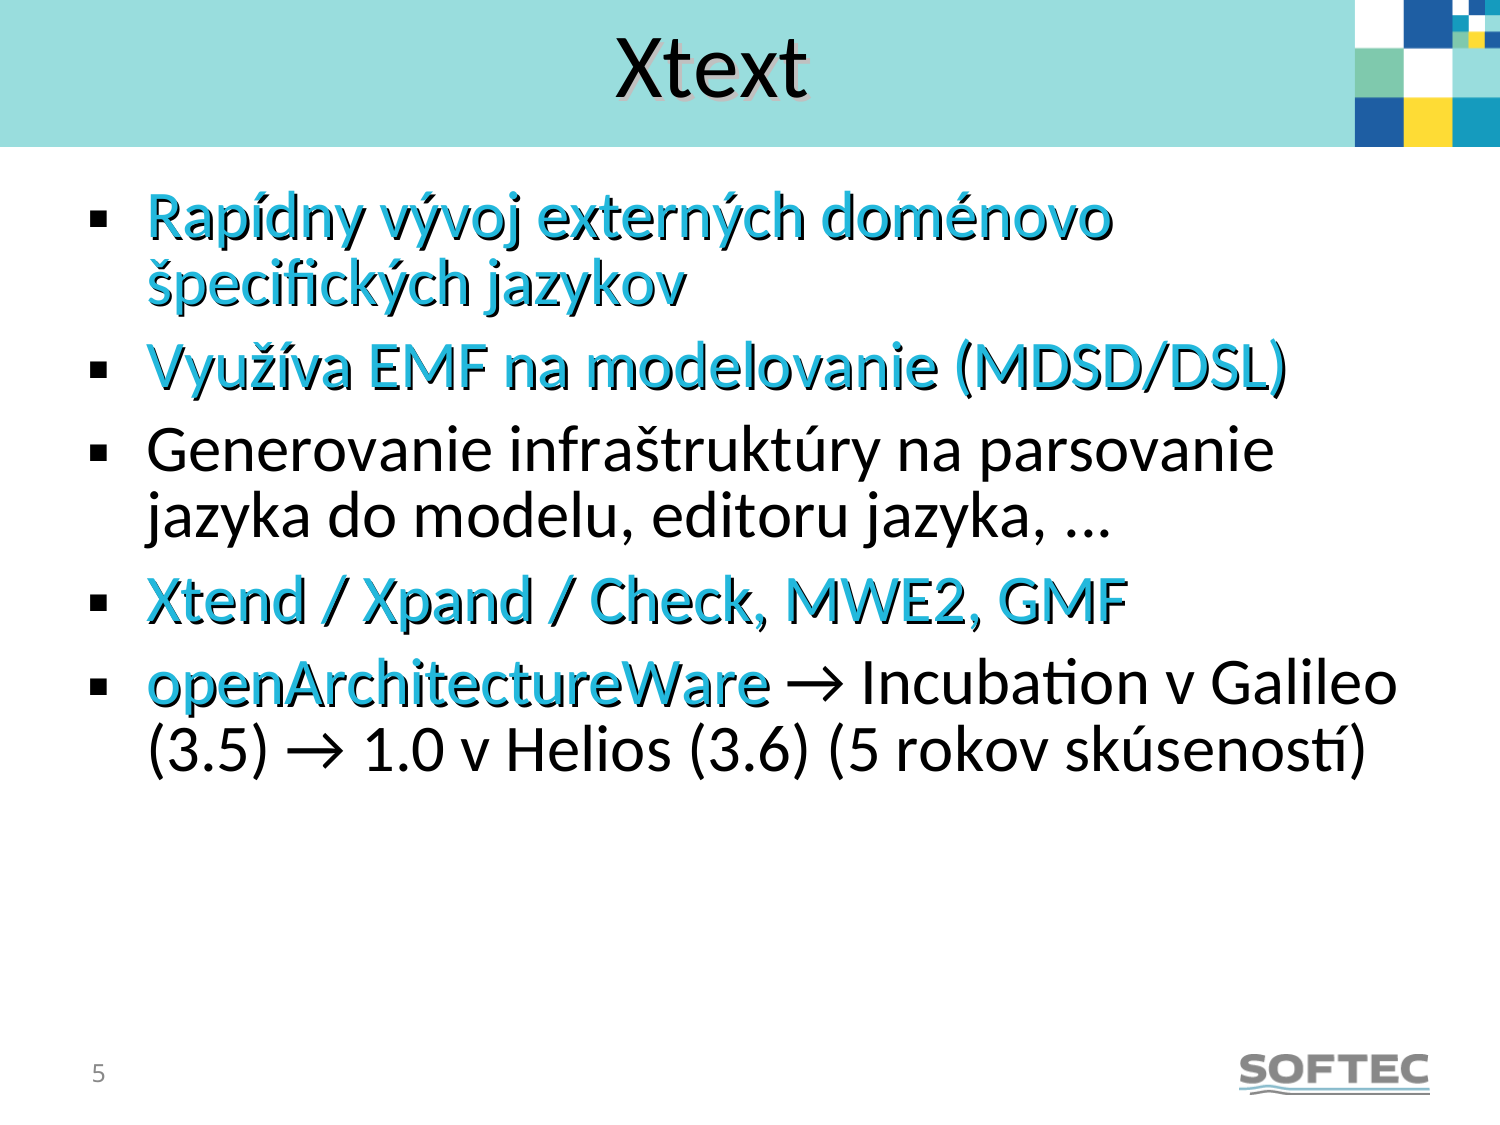

# Xtext
Rapídny vývoj externých doménovo špecifických jazykov
Využíva EMF na modelovanie (MDSD/DSL)
Generovanie infraštruktúry na parsovanie jazyka do modelu, editoru jazyka, ...
Xtend / Xpand / Check, MWE2, GMF
openArchitectureWare → Incubation v Galileo (3.5) → 1.0 v Helios (3.6) (5 rokov skúseností)